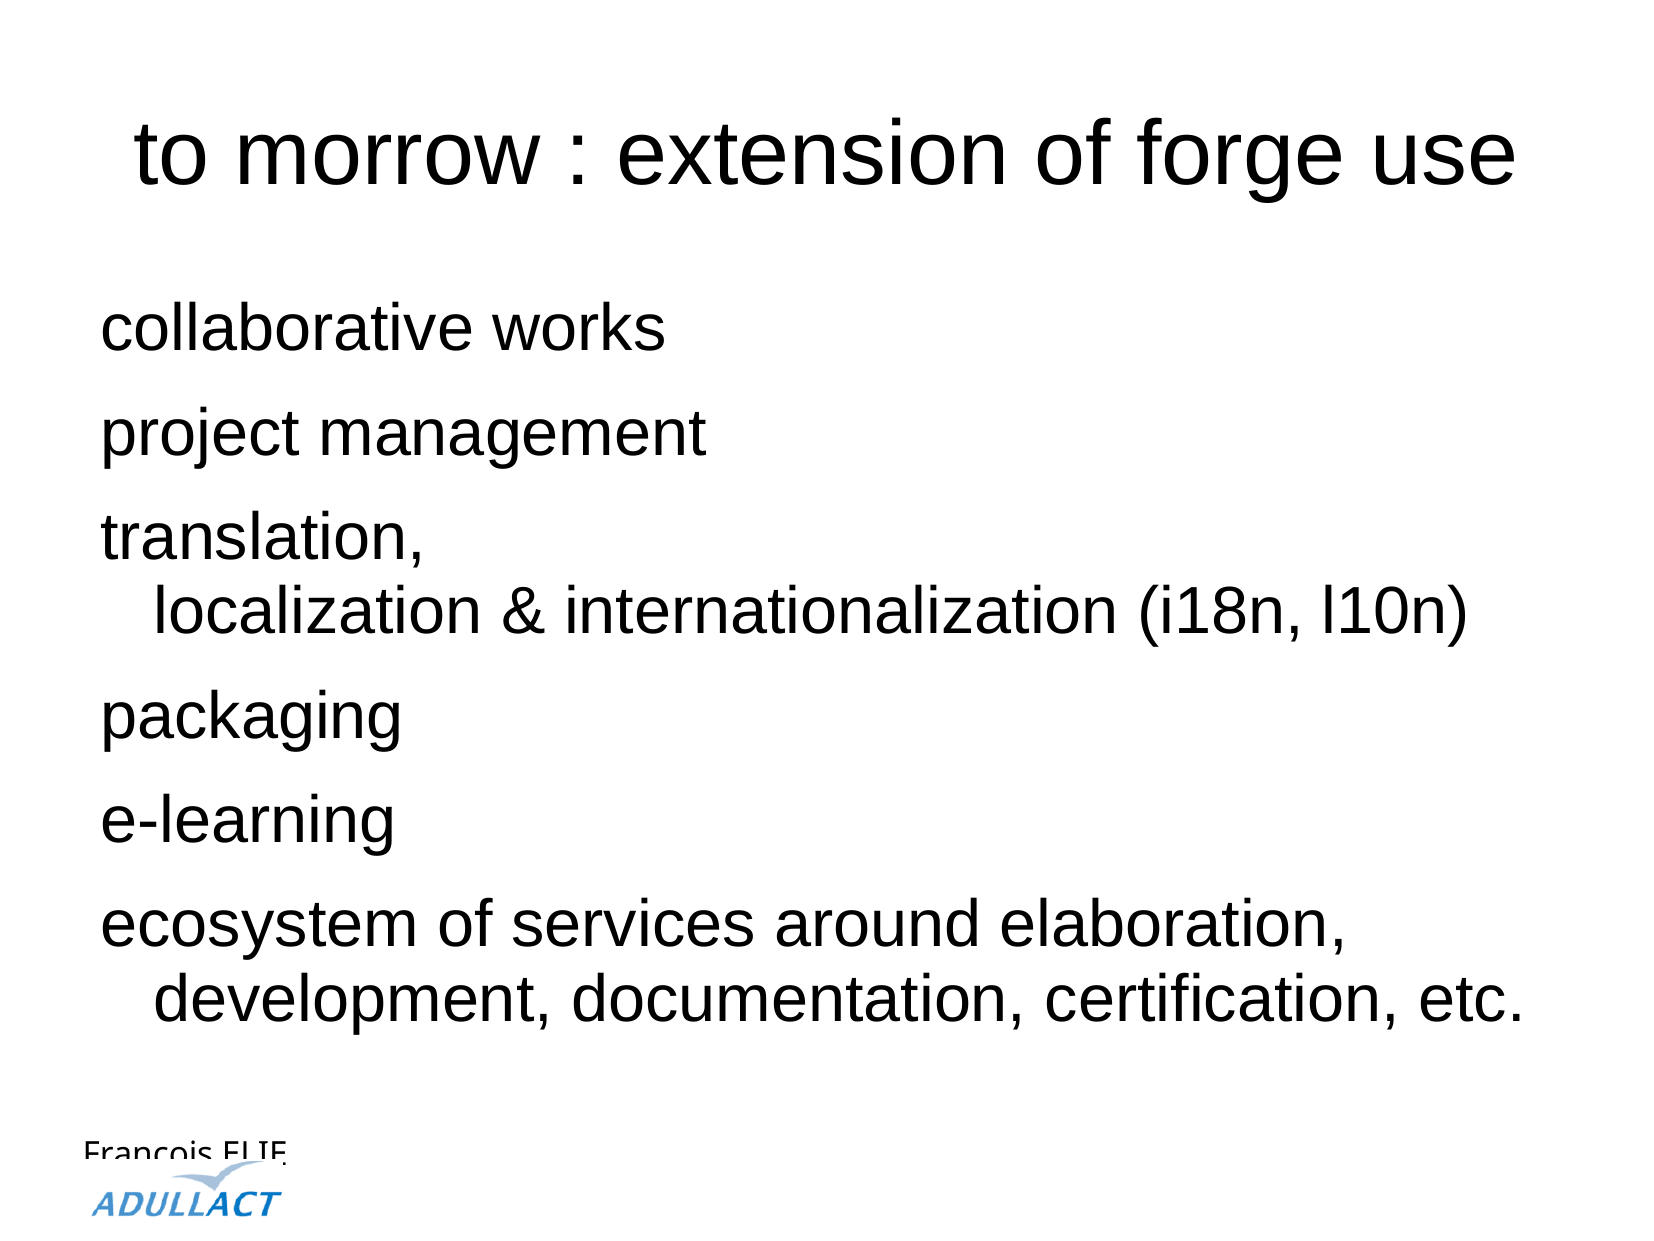

# to morrow : extension of forge use
collaborative works
project management
translation,
localization & internationalization (i18n, l10n)
packaging
e-learning
ecosystem of services around elaboration, development, documentation, certification, etc.